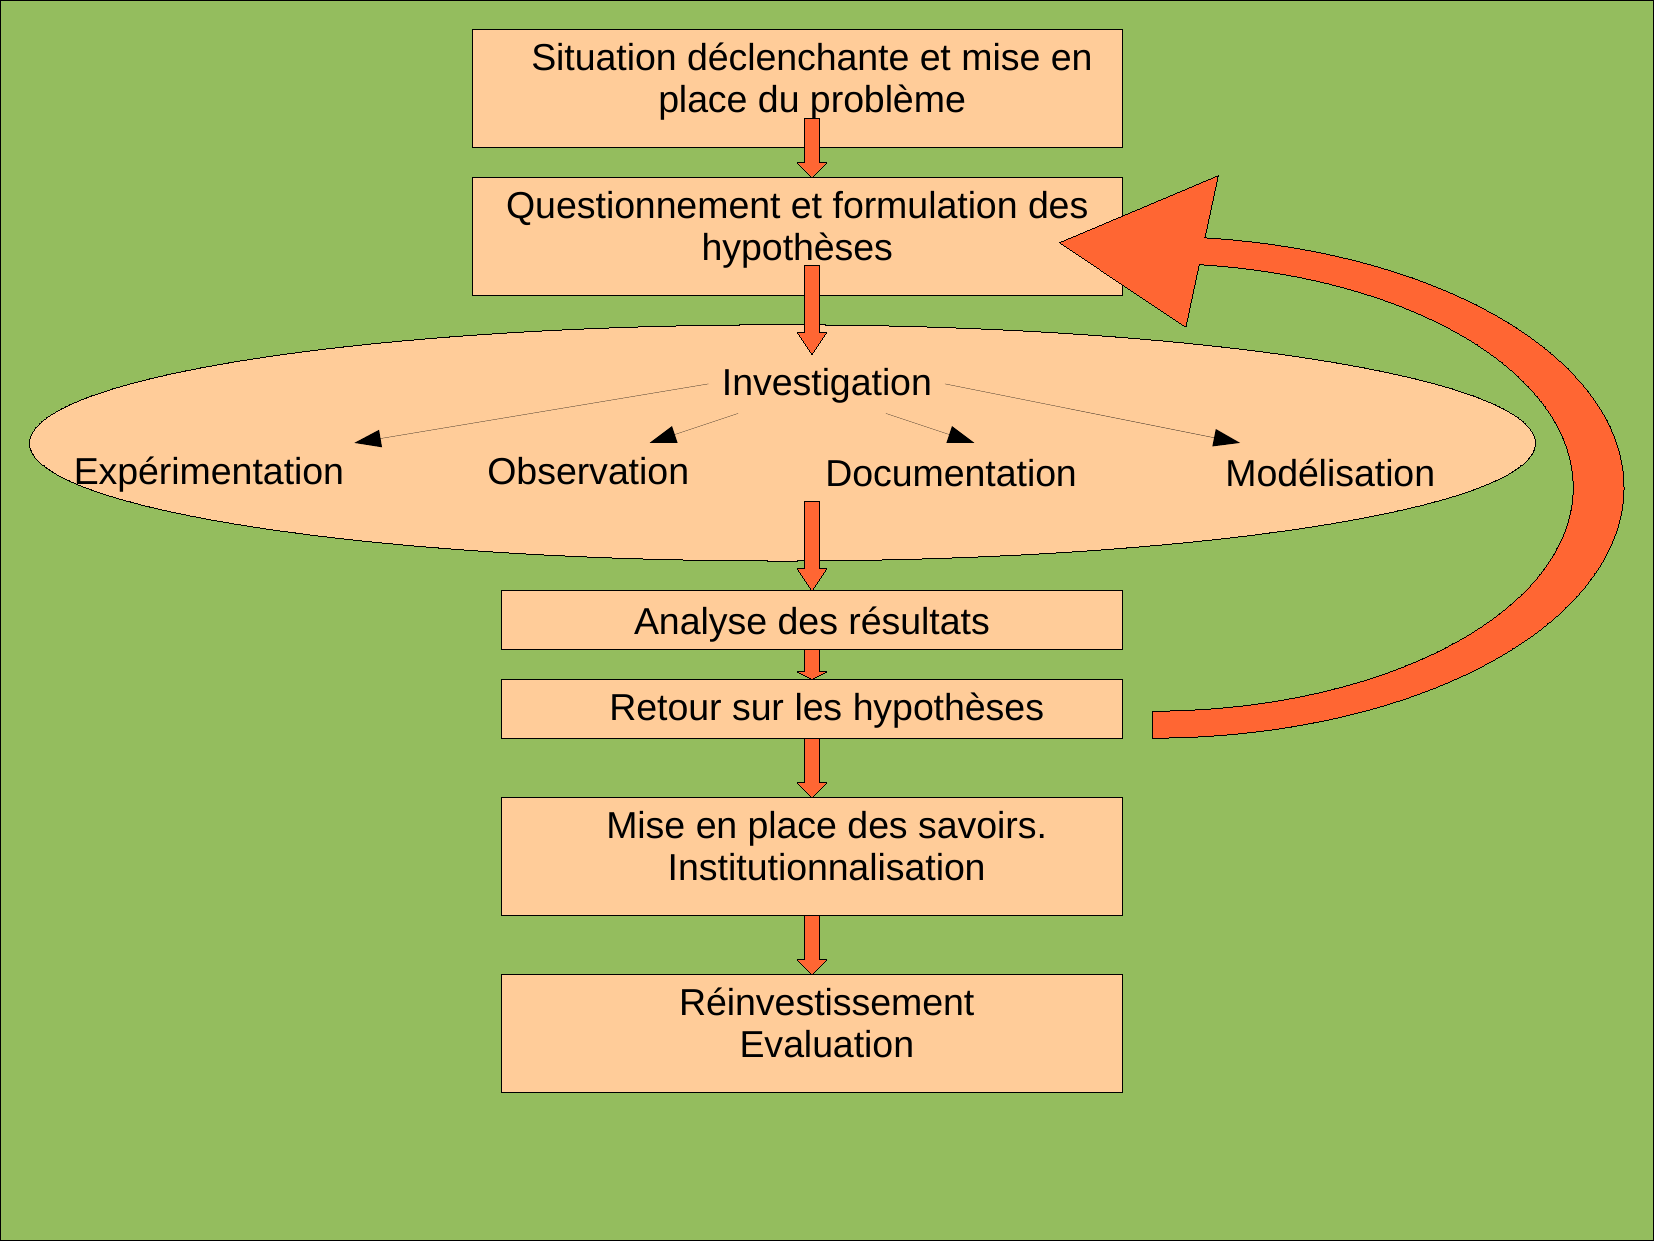

Situation déclenchante et mise en place du problème
Questionnement et formulation des hypothèses
Investigation
Expérimentation
Observation
Documentation
Modélisation
Analyse des résultats
Retour sur les hypothèses
Mise en place des savoirs.
Institutionnalisation
Réinvestissement
Evaluation